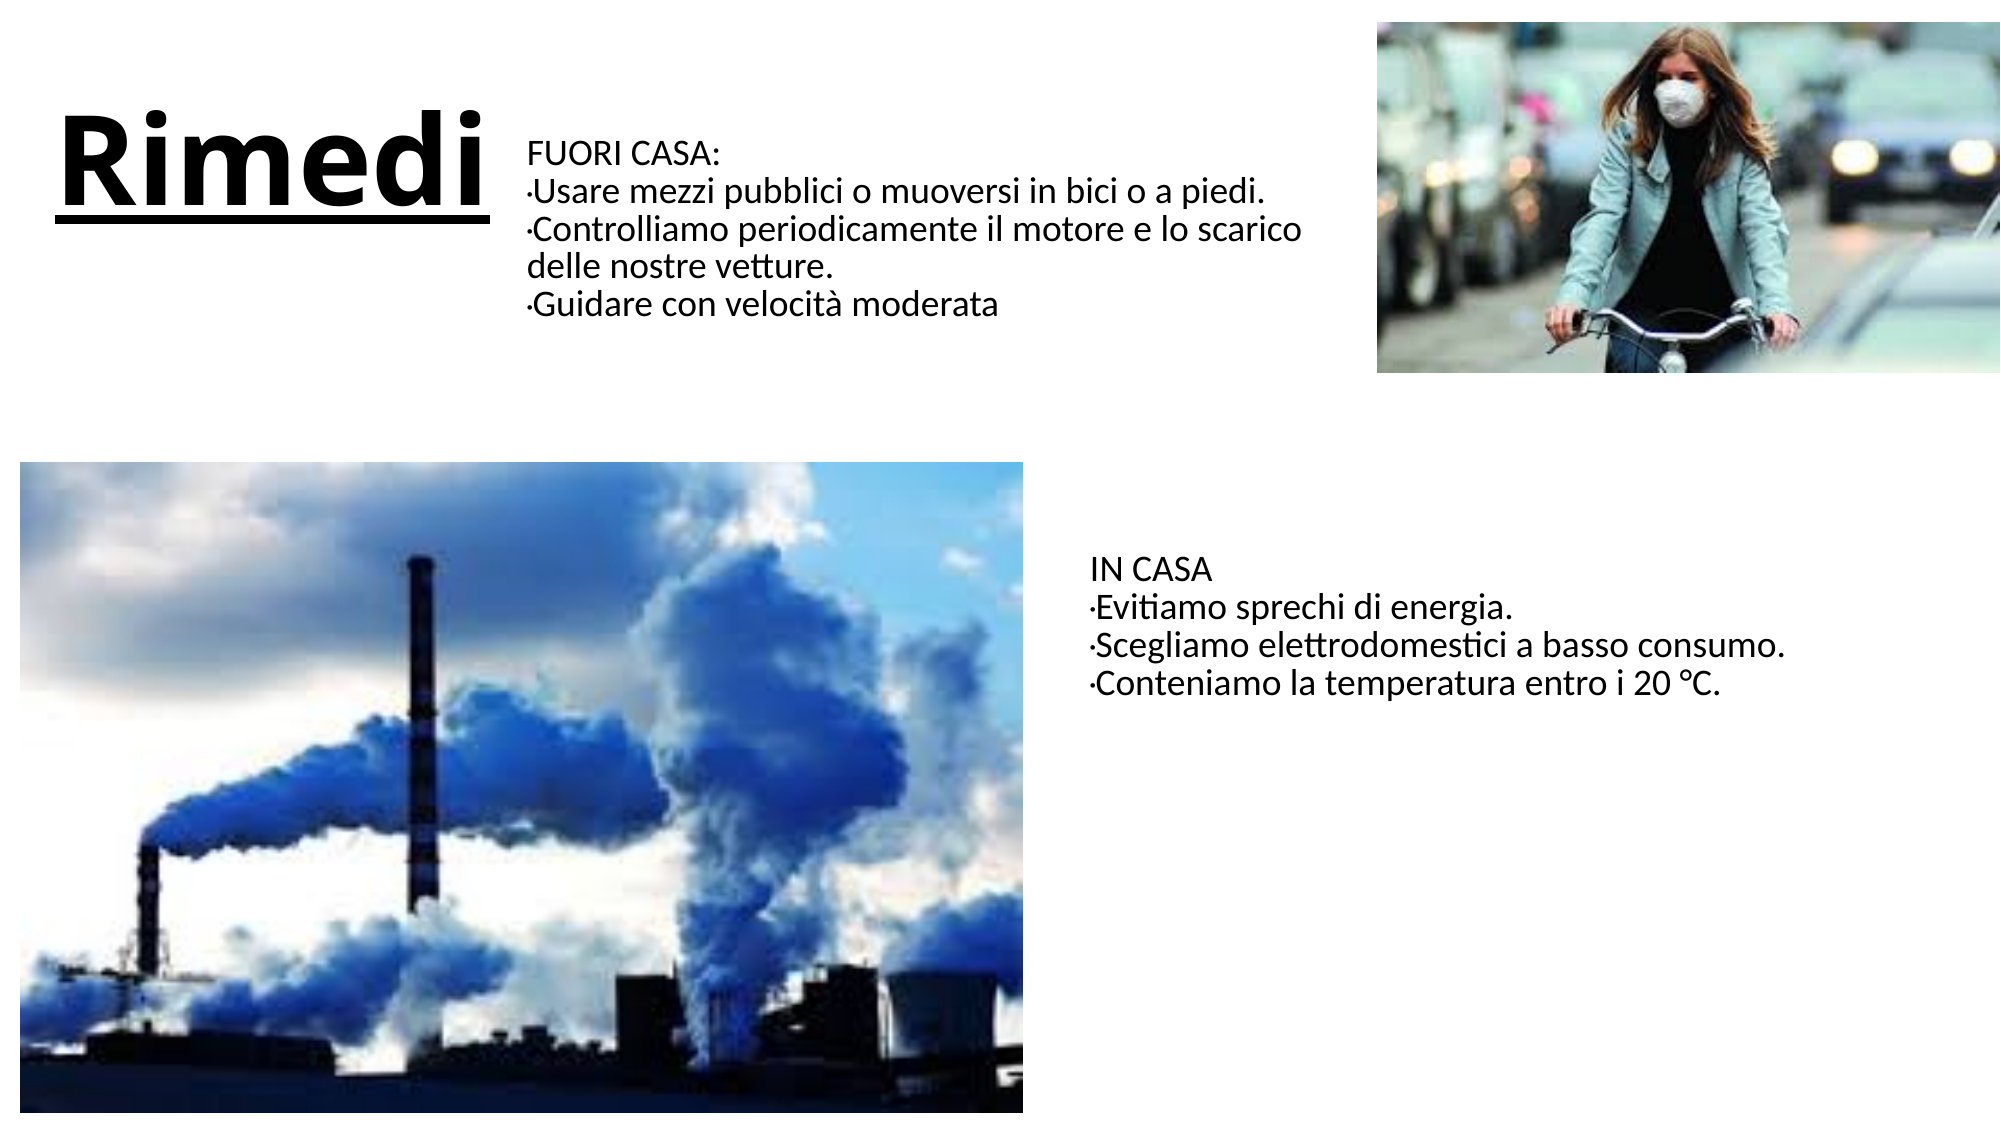

Rimedi
FUORI CASA:
Usare mezzi pubblici o muoversi in bici o a piedi.
Controlliamo periodicamente il motore e lo scarico delle nostre vetture.
Guidare con velocità moderata
IN CASA
Evitiamo sprechi di energia.
Scegliamo elettrodomestici a basso consumo.
Conteniamo la temperatura entro i 20 °C.